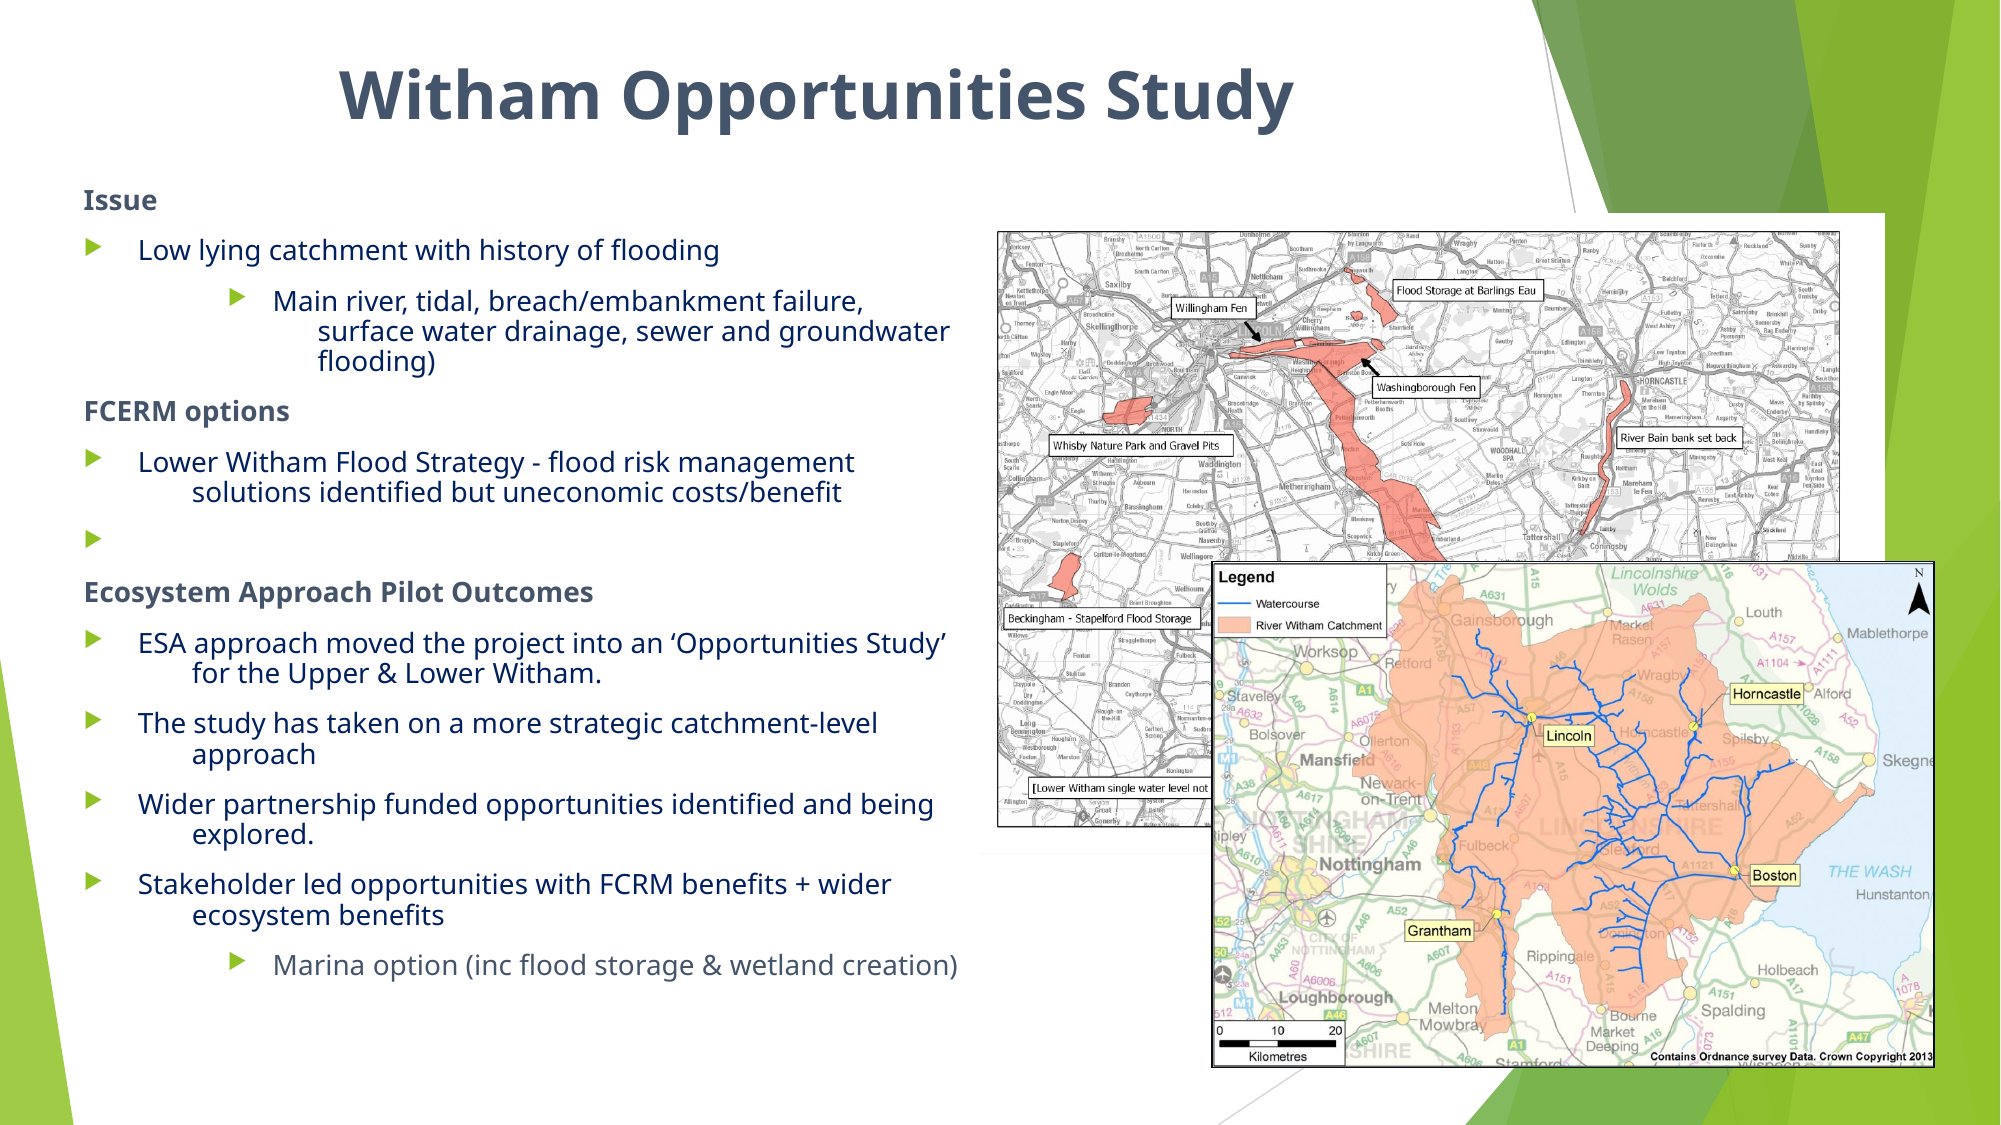

# Witham Opportunities Study
Issue
Low lying catchment with history of flooding
Main river, tidal, breach/embankment failure, surface water drainage, sewer and groundwater flooding)
FCERM options
Lower Witham Flood Strategy - flood risk management solutions identified but uneconomic costs/benefit
Ecosystem Approach Pilot Outcomes
ESA approach moved the project into an ‘Opportunities Study’ for the Upper & Lower Witham.
The study has taken on a more strategic catchment-level approach
Wider partnership funded opportunities identified and being explored.
Stakeholder led opportunities with FCRM benefits + wider ecosystem benefits
Marina option (inc flood storage & wetland creation)